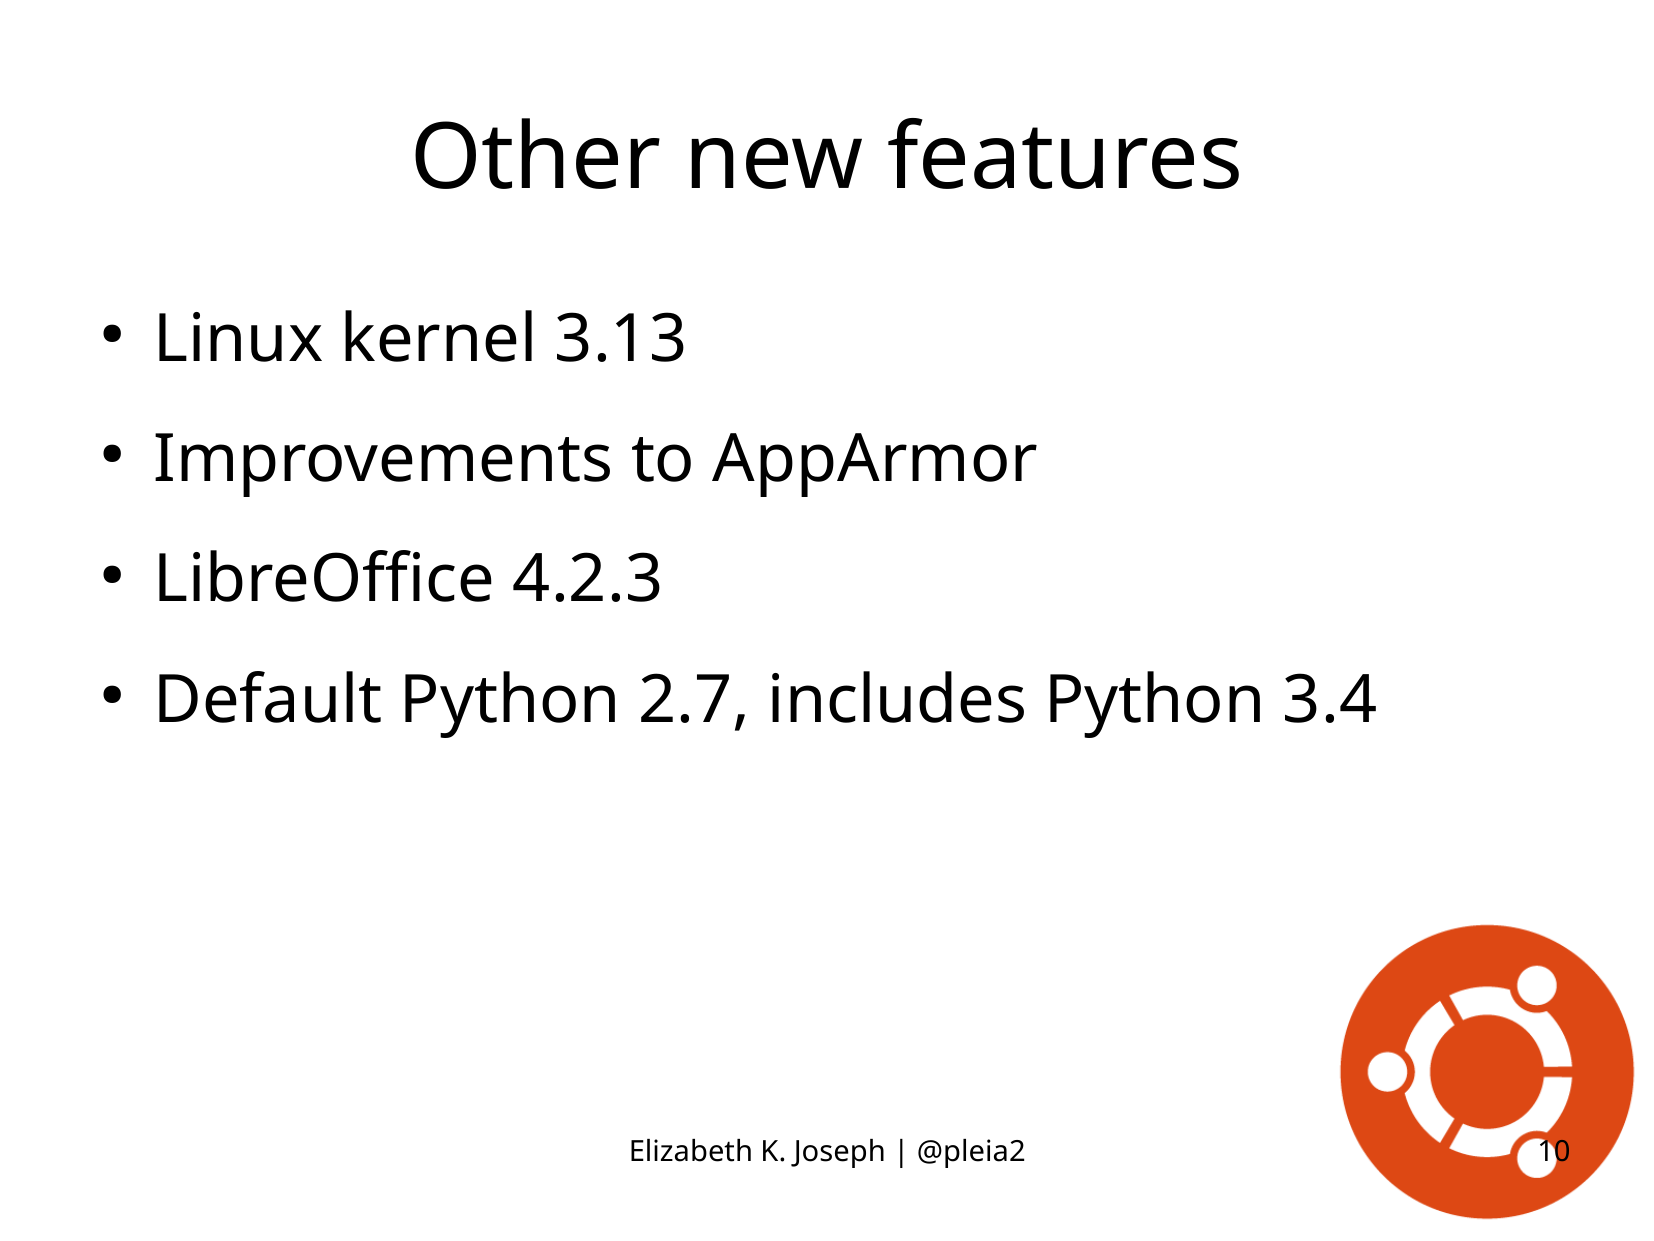

# Other new features
Linux kernel 3.13
Improvements to AppArmor
LibreOffice 4.2.3
Default Python 2.7, includes Python 3.4
Elizabeth K. Joseph | @pleia2
10